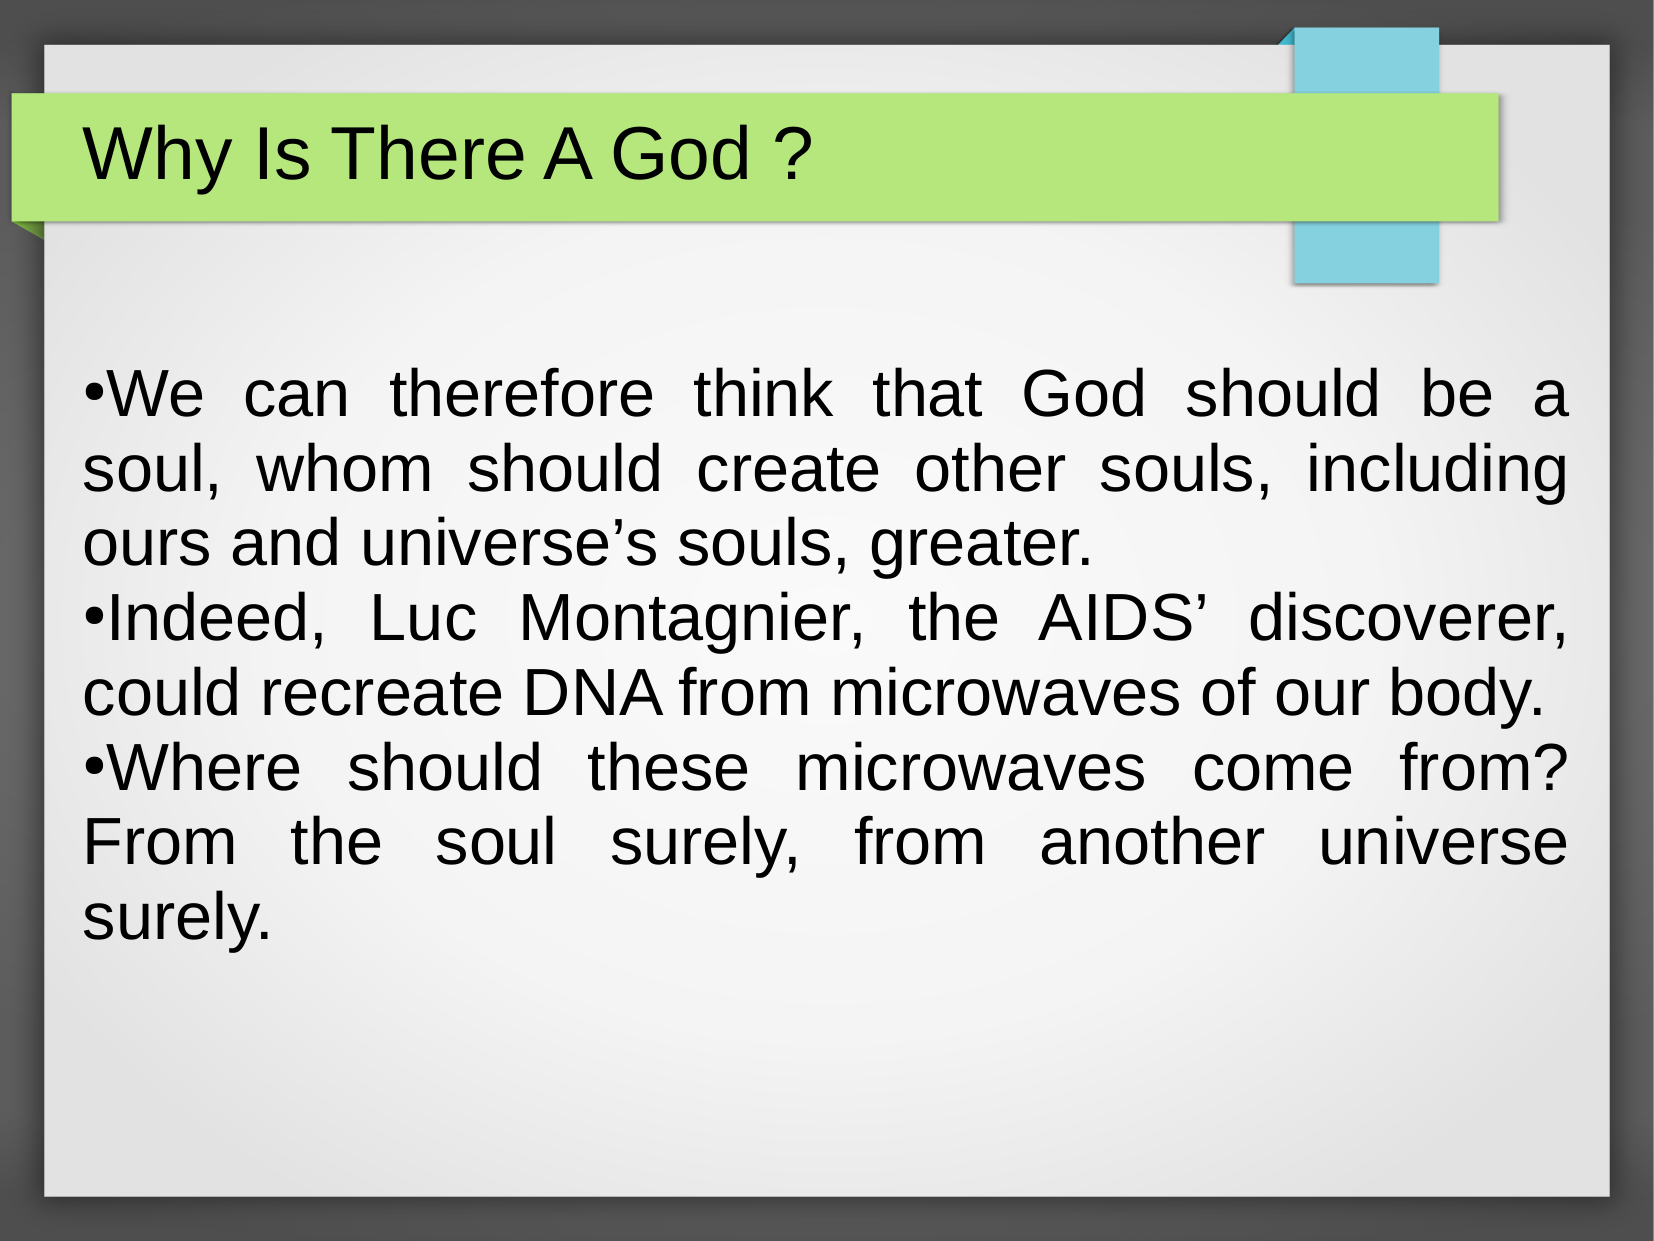

# Why Is There A God ?
We can therefore think that God should be a soul, whom should create other souls, including ours and universe’s souls, greater.
Indeed, Luc Montagnier, the AIDS’ discoverer, could recreate DNA from microwaves of our body.
Where should these microwaves come from? From the soul surely, from another universe surely.